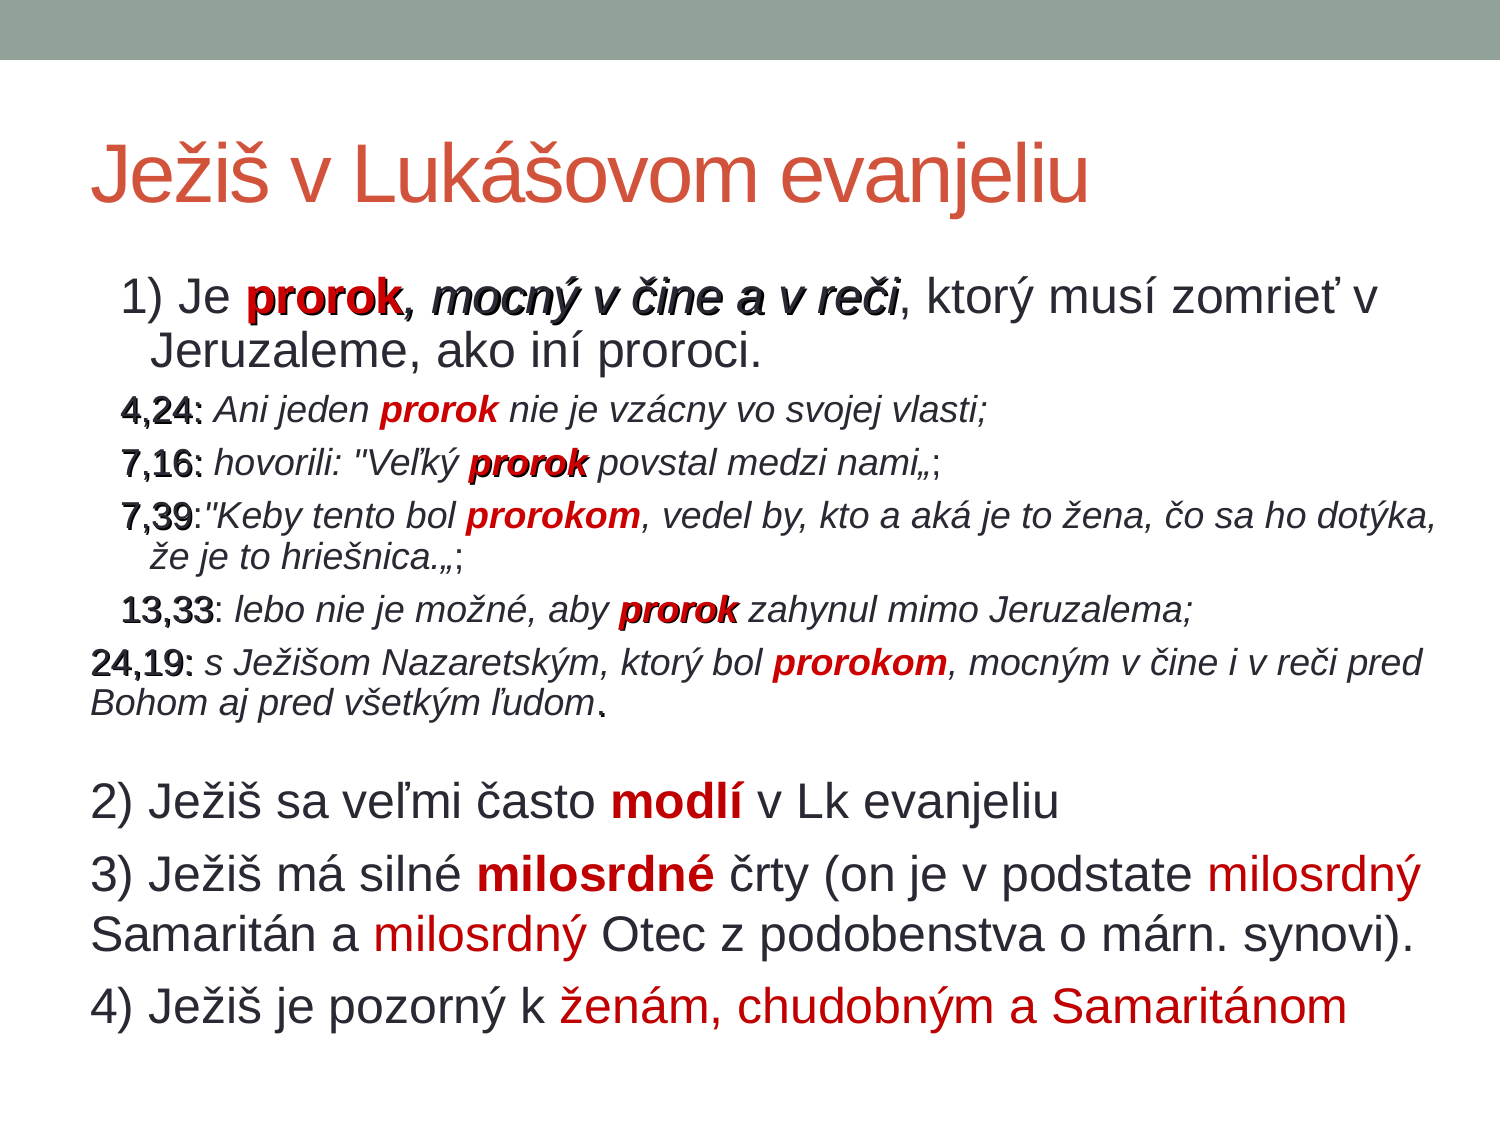

# Ježiš v Lukášovom evanjeliu
1) Je prorok, mocný v čine a v reči, ktorý musí zomrieť v Jeruzaleme, ako iní proroci.
4,24: Ani jeden prorok nie je vzácny vo svojej vlasti;
7,16: hovorili: "Veľký prorok povstal medzi nami„;
7,39:"Keby tento bol prorokom, vedel by, kto a aká je to žena, čo sa ho dotýka, že je to hriešnica.„;
13,33: lebo nie je možné, aby prorok zahynul mimo Jeruzalema;
24,19: s Ježišom Nazaretským, ktorý bol prorokom, mocným v čine i v reči pred Bohom aj pred všetkým ľudom.
2) Ježiš sa veľmi často modlí v Lk evanjeliu
3) Ježiš má silné milosrdné črty (on je v podstate milosrdný Samaritán a milosrdný Otec z podobenstva o márn. synovi).
4) Ježiš je pozorný k ženám, chudobným a Samaritánom